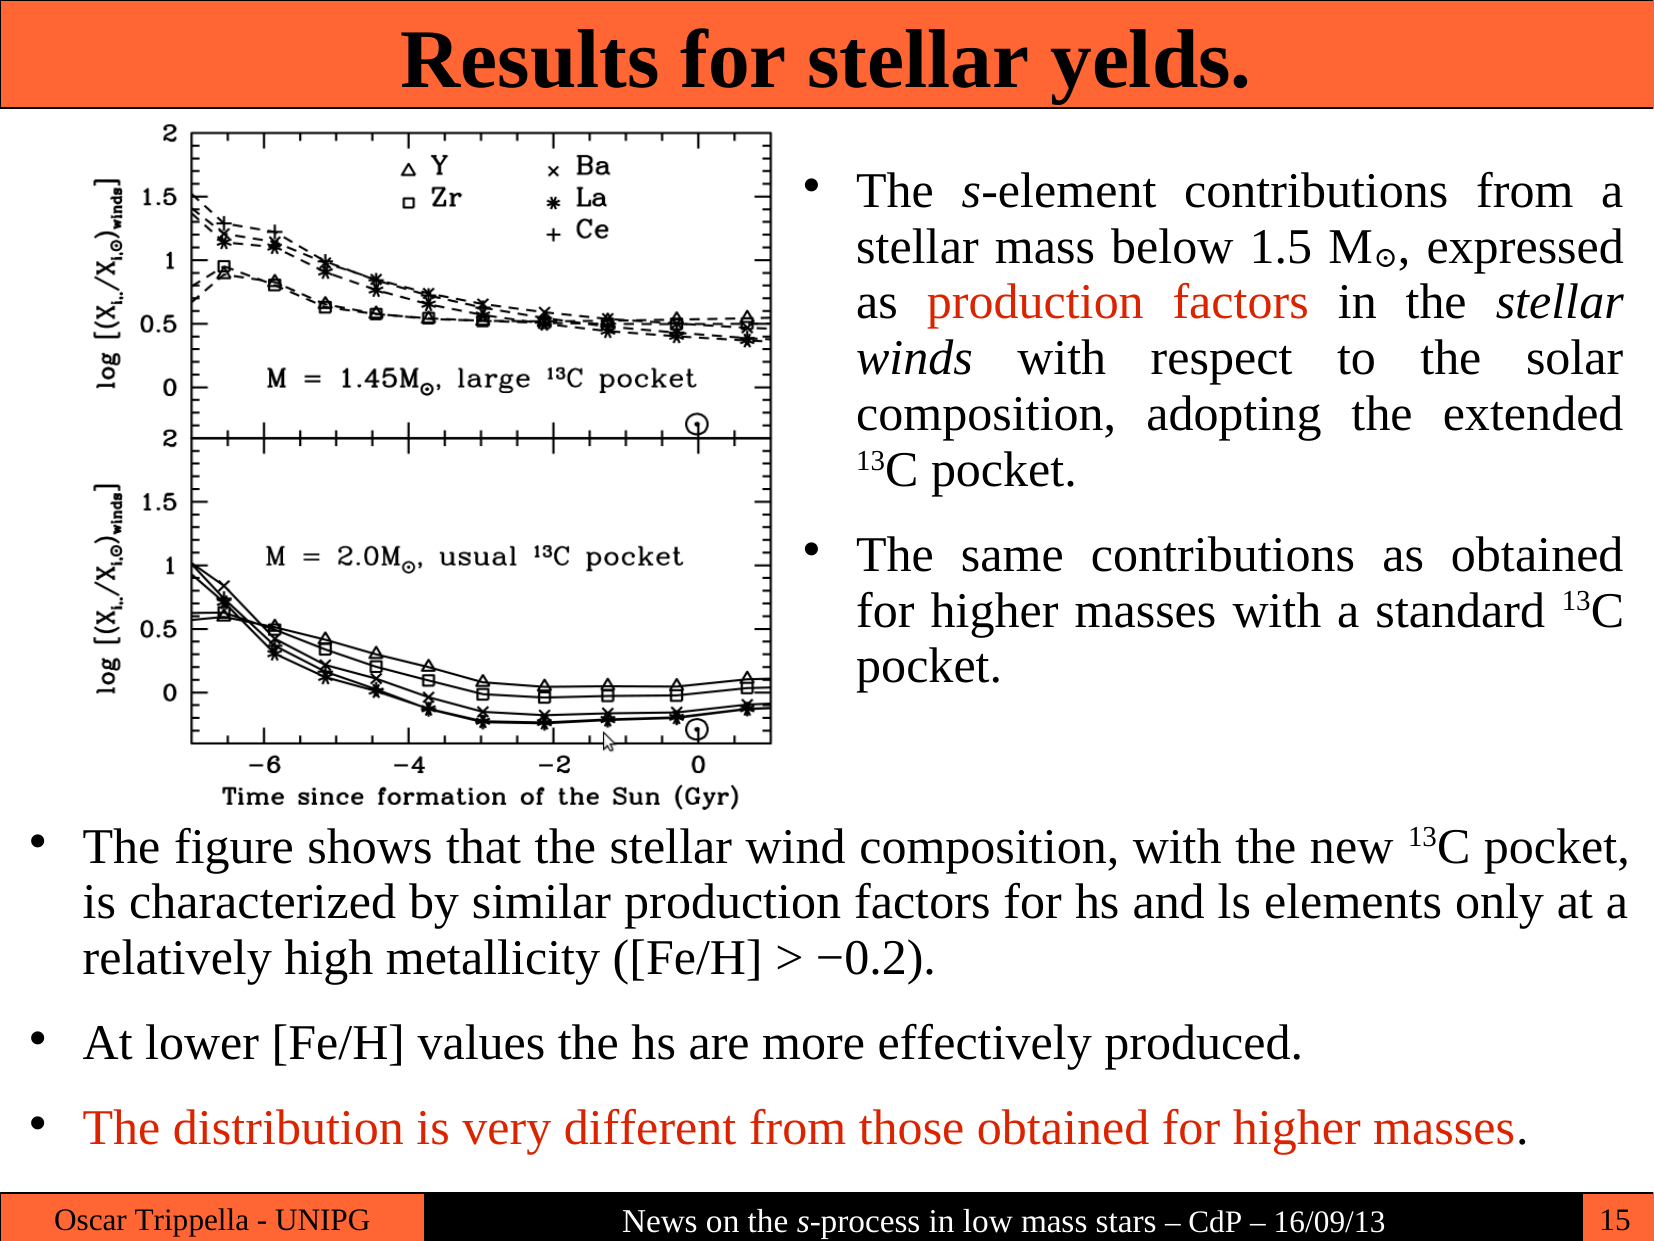

Results for stellar yelds.
# The s-element contributions from a stellar mass below 1.5 M⊙, expressed as production factors in the stellar winds with respect to the solar composition, adopting the extended 13C pocket.
The same contributions as obtained for higher masses with a standard 13C pocket.
The figure shows that the stellar wind composition, with the new 13C pocket, is characterized by similar production factors for hs and ls elements only at a relatively high metallicity ([Fe/H] > −0.2).
At lower [Fe/H] values the hs are more effectively produced.
The distribution is very different from those obtained for higher masses.
Oscar Trippella - UNIPG
News on the s-process in low mass stars – CdP – 16/09/13
15